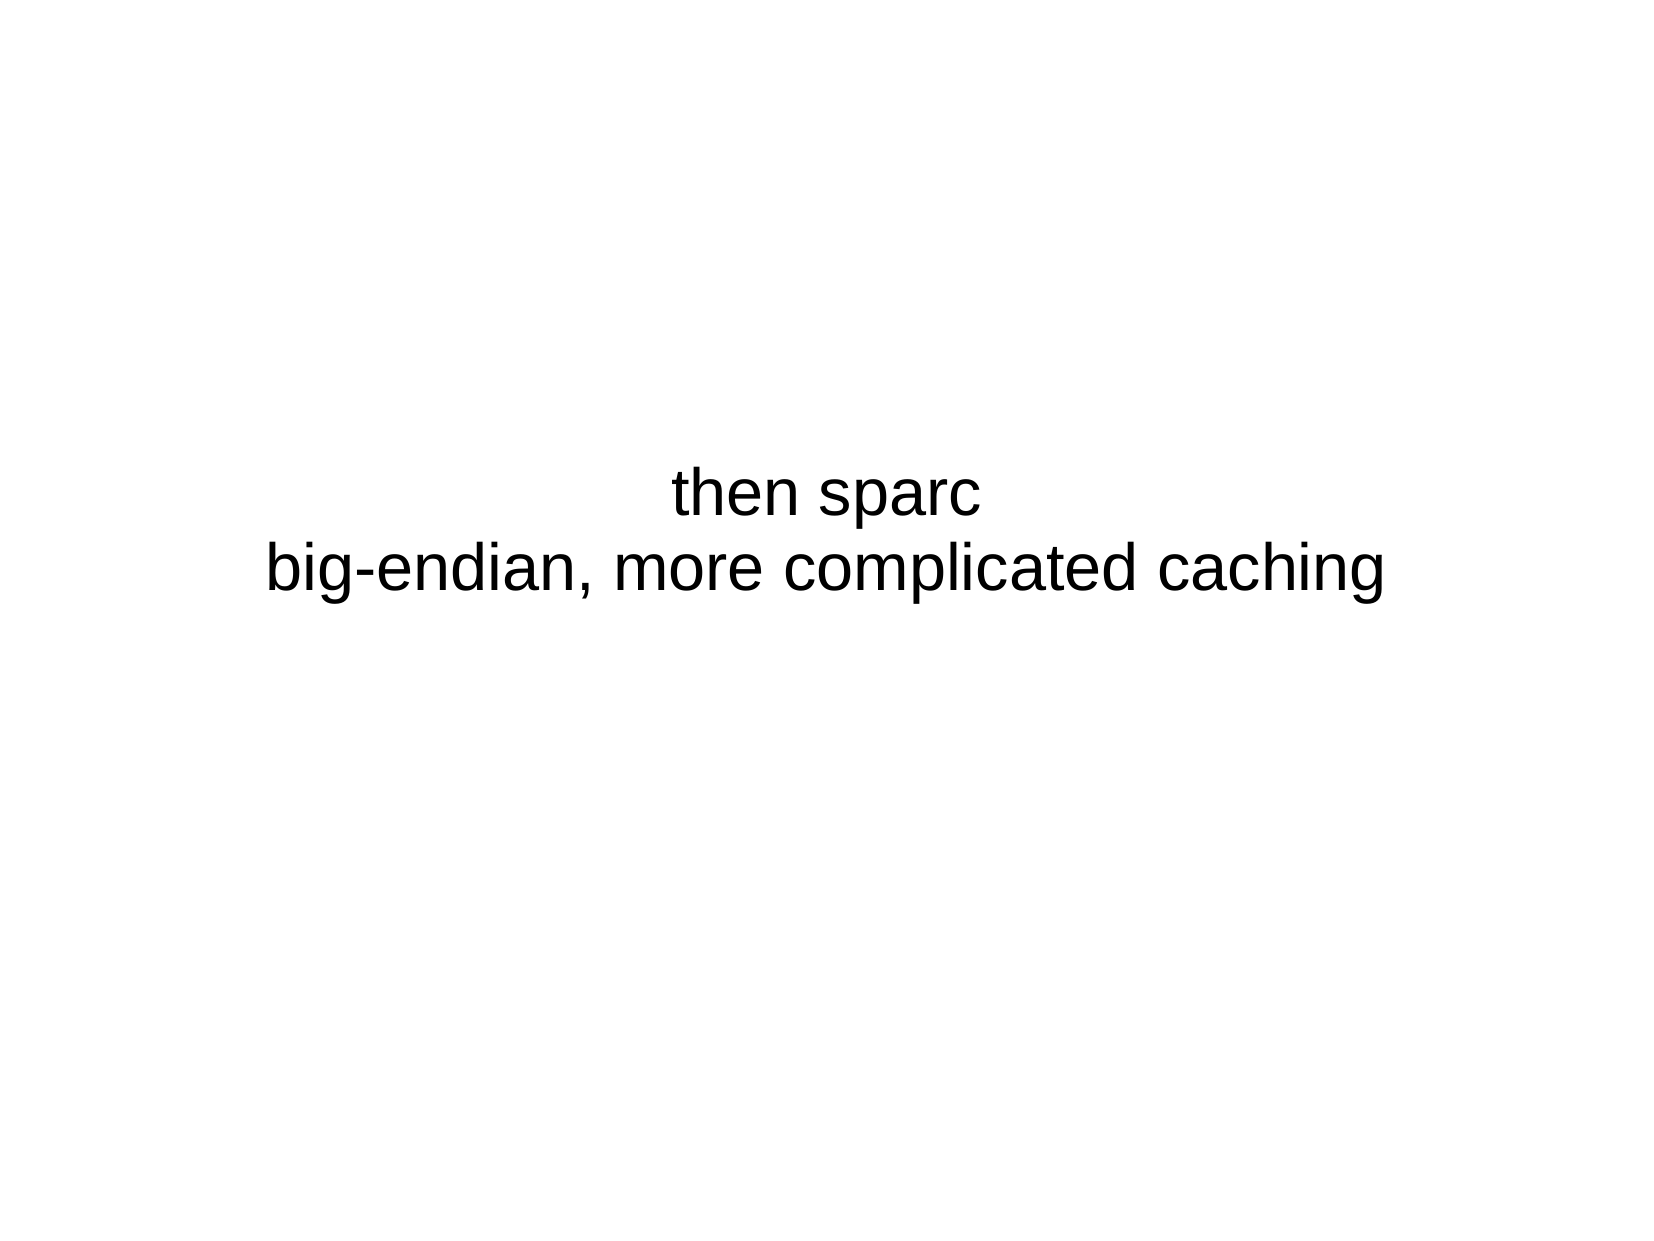

# then sparc
big-endian, more complicated caching